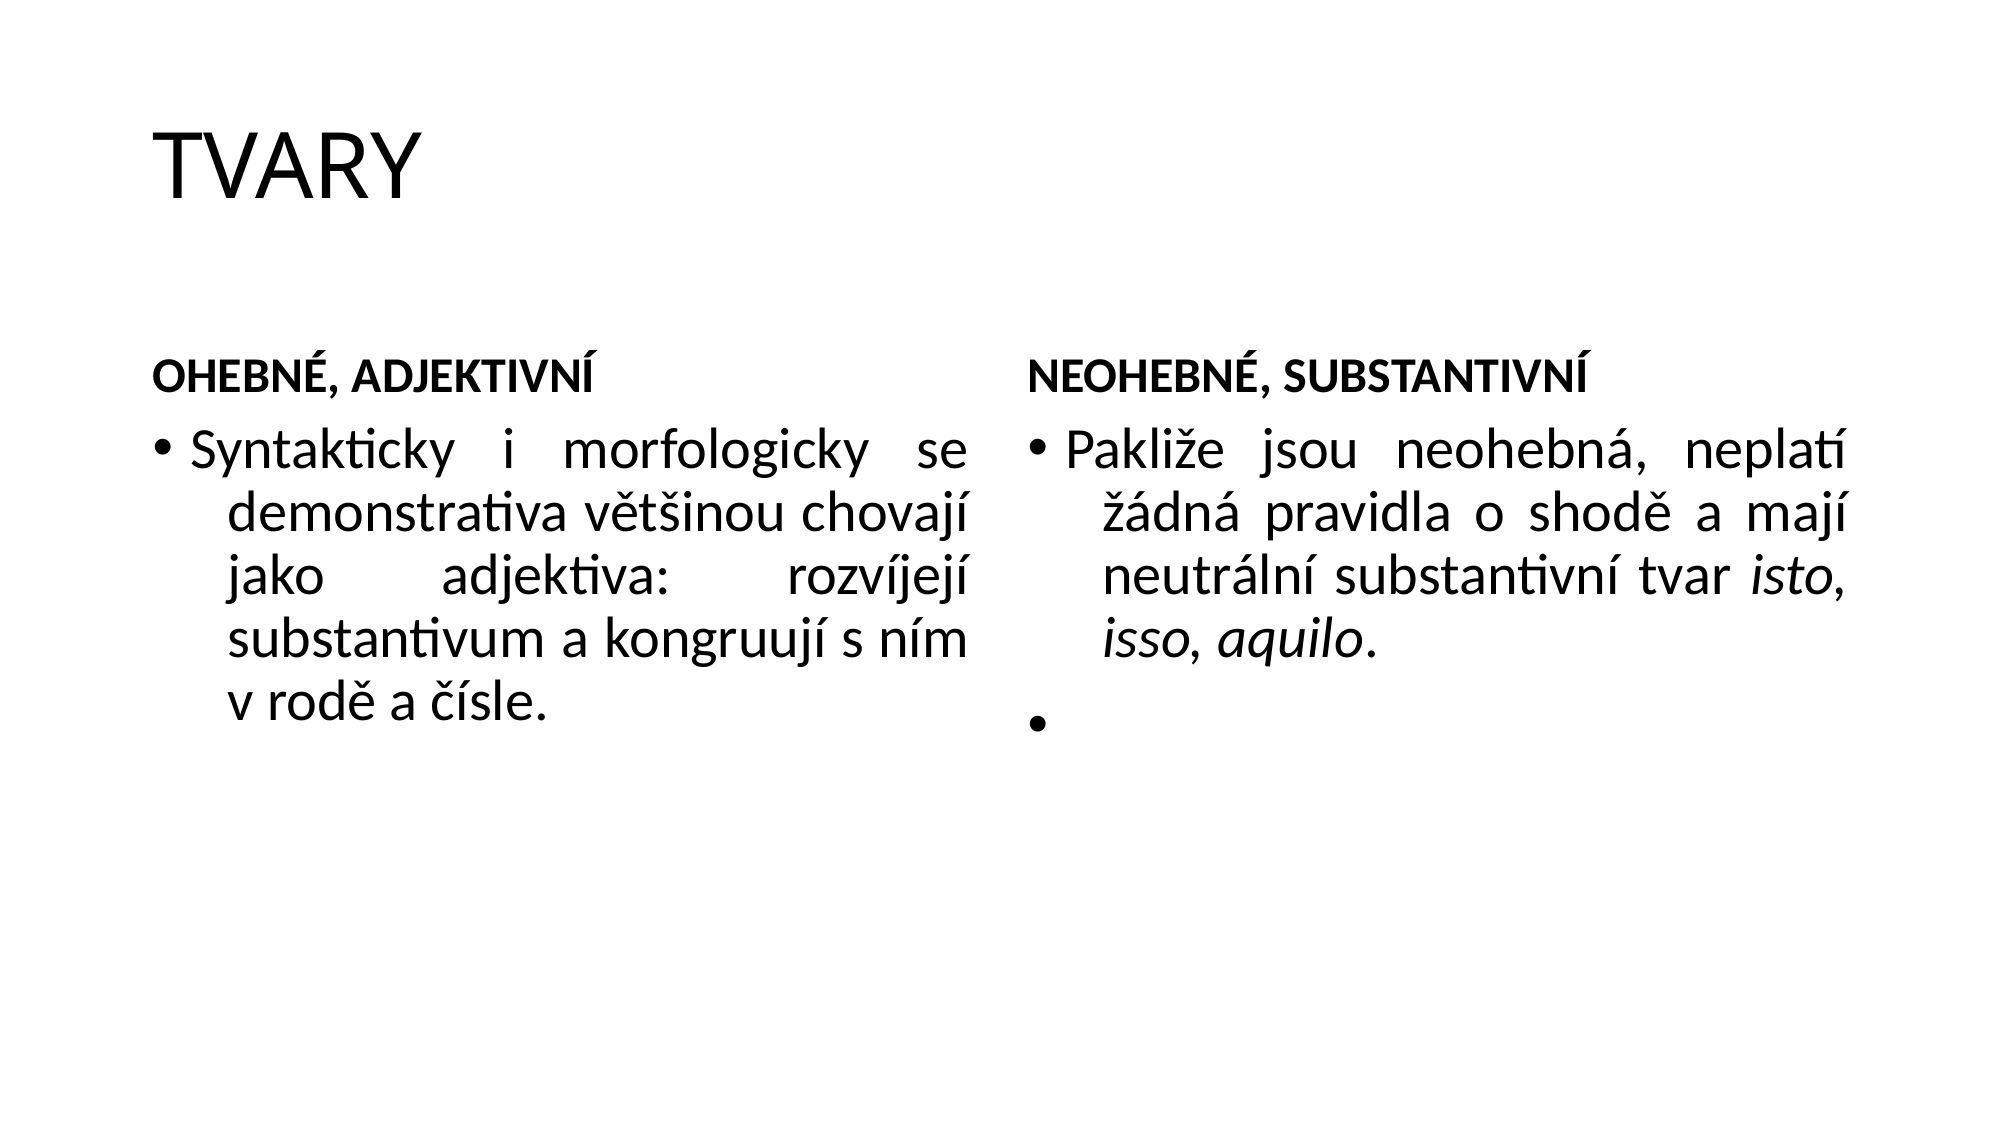

# TVARY
OHEBNÉ, ADJEKTIVNÍ
NEOHEBNÉ, SUBSTANTIVNÍ
Syntakticky i morfologicky se demonstrativa většinou chovají jako adjektiva: rozvíjejí substantivum a kongruují s ním v rodě a čísle.
Pakliže jsou neohebná, neplatí žádná pravidla o shodě a mají neutrální substantivní tvar isto, isso, aquilo.